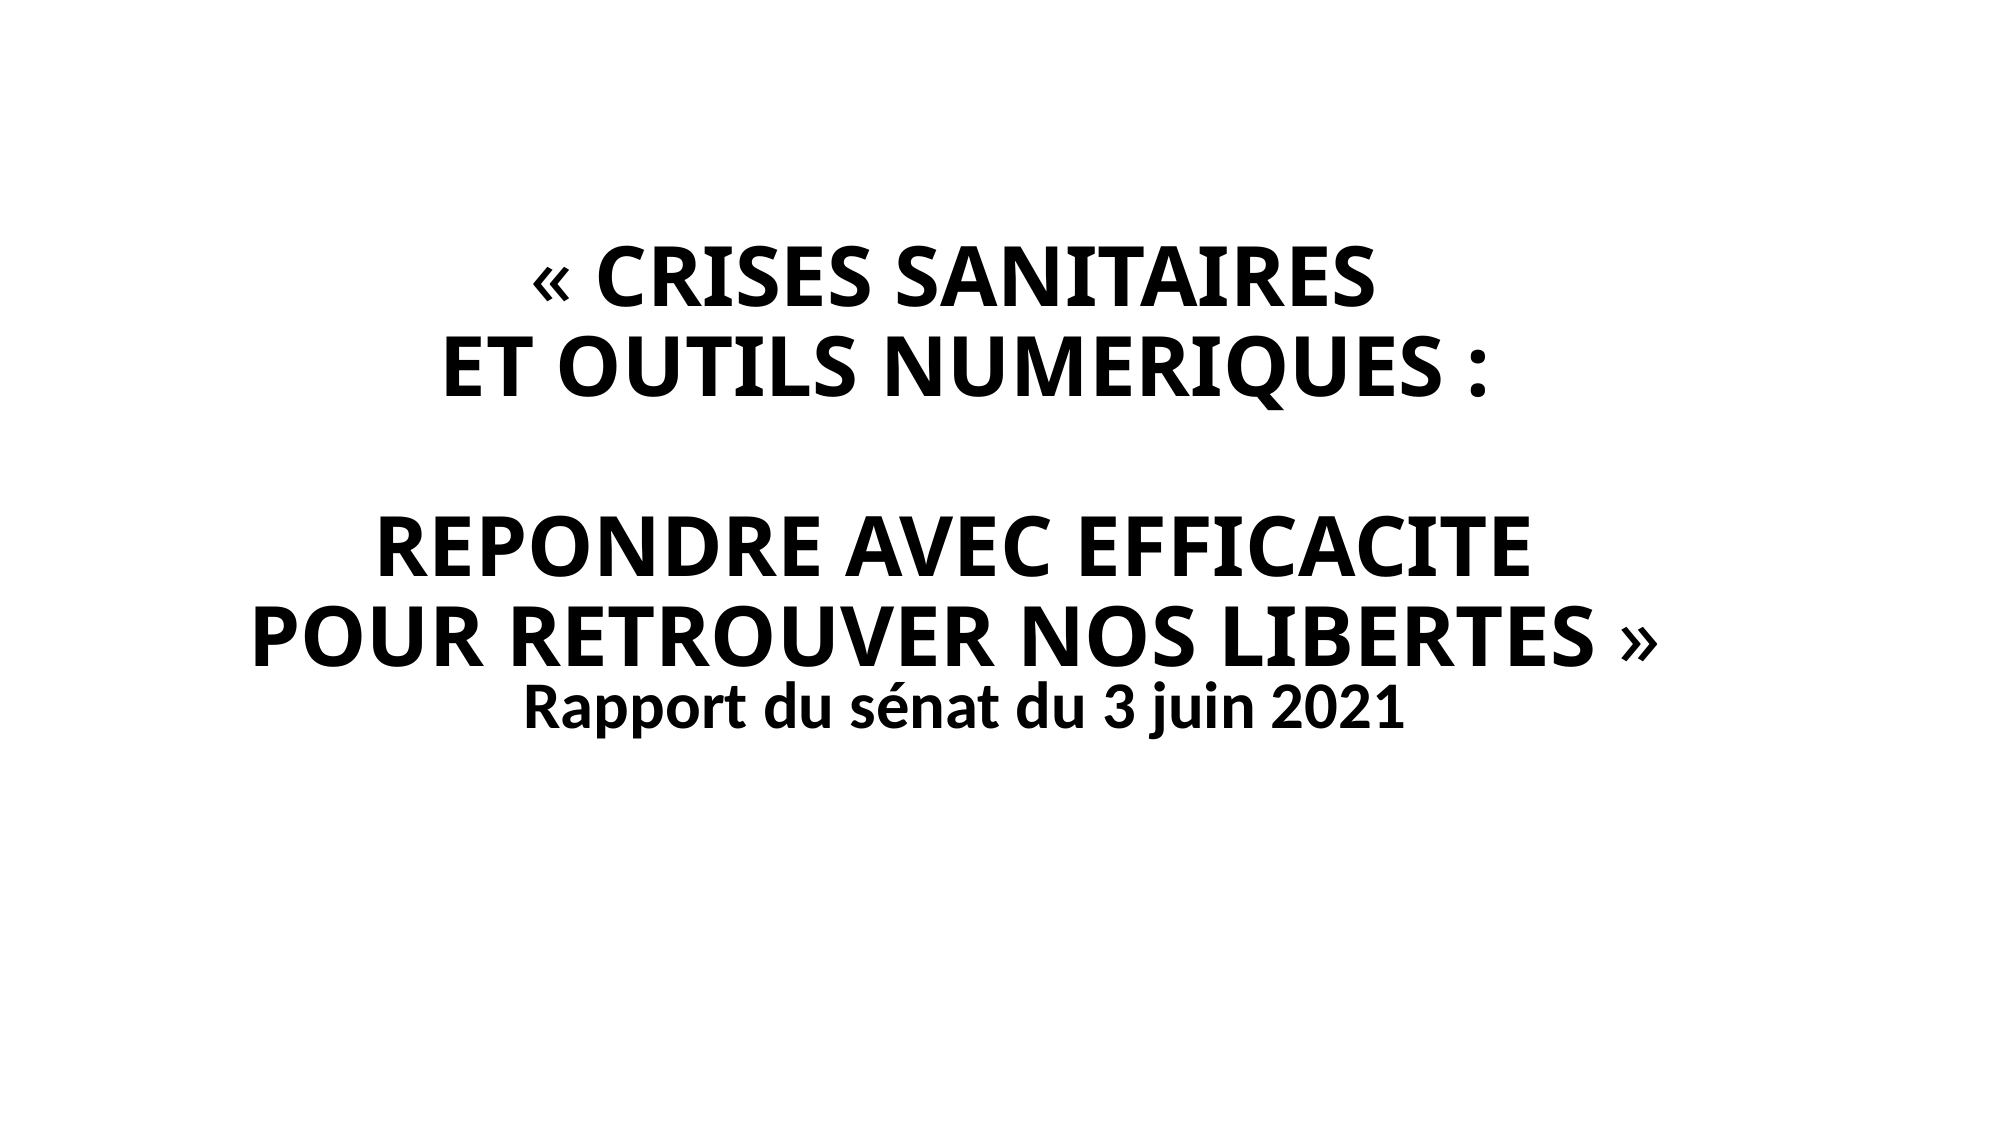

# « CRISES SANITAIRES ET OUTILS NUMERIQUES : REPONDRE AVEC EFFICACITE POUR RETROUVER NOS LIBERTES »
Rapport du sénat du 3 juin 2021